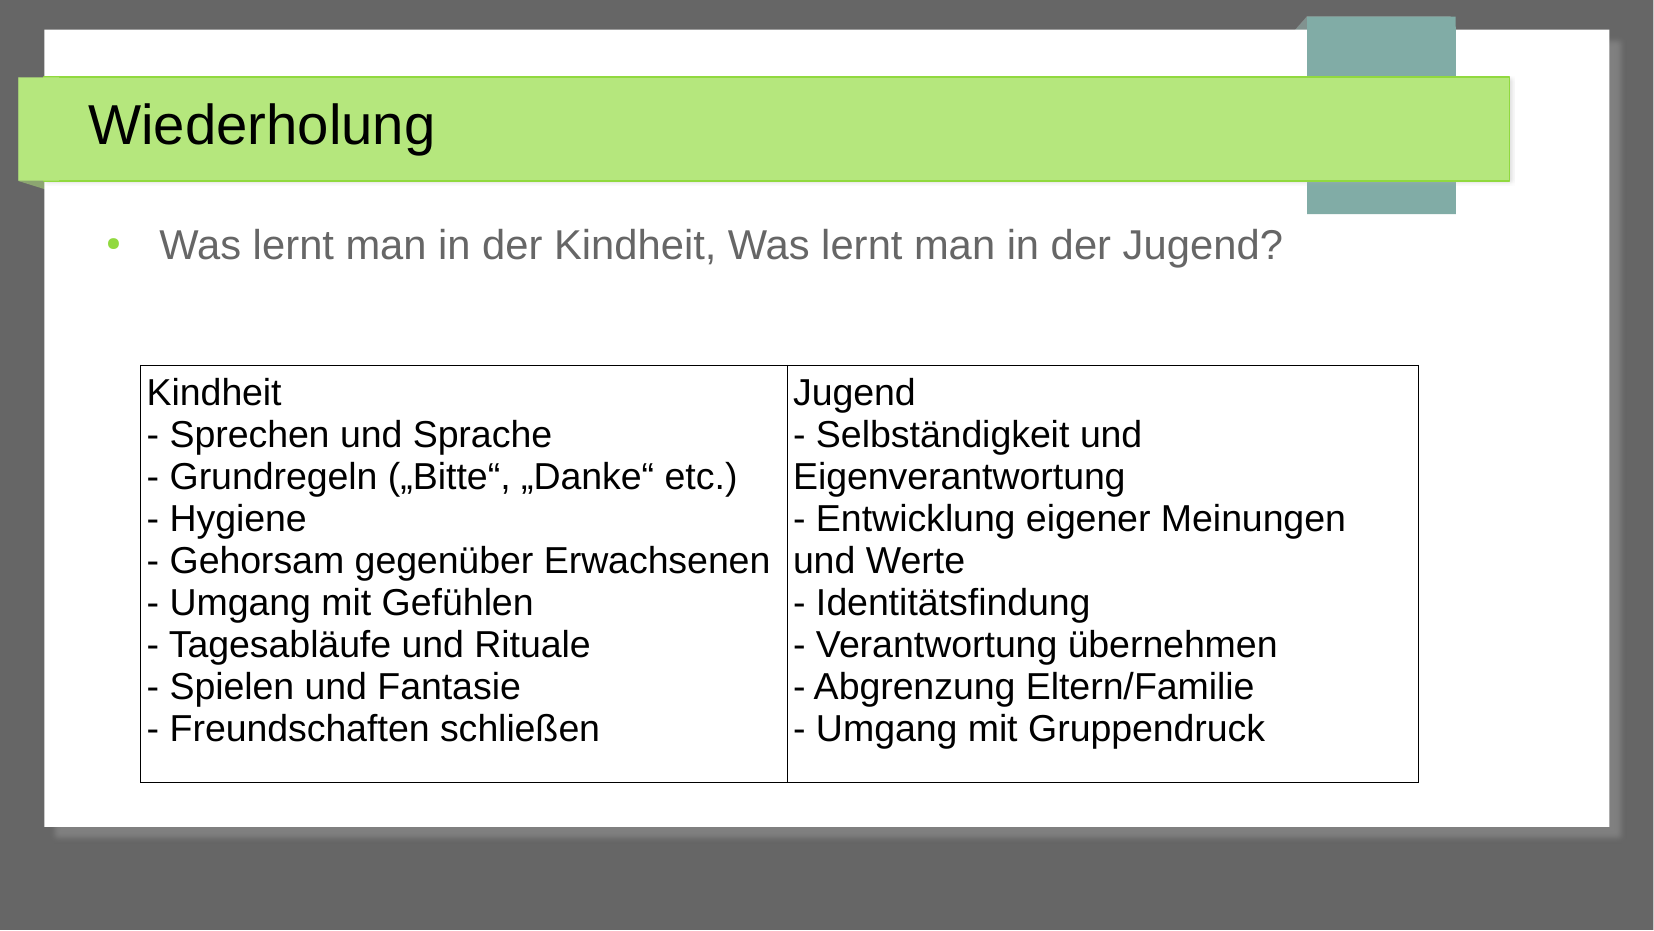

# Wiederholung
Was lernt man in der Kindheit, Was lernt man in der Jugend?
| Kindheit - Sprechen und Sprache - Grundregeln („Bitte“, „Danke“ etc.) - Hygiene - Gehorsam gegenüber Erwachsenen - Umgang mit Gefühlen - Tagesabläufe und Rituale - Spielen und Fantasie - Freundschaften schließen | Jugend - Selbständigkeit und Eigenverantwortung - Entwicklung eigener Meinungen und Werte - Identitätsfindung - Verantwortung übernehmen - Abgrenzung Eltern/Familie - Umgang mit Gruppendruck |
| --- | --- |